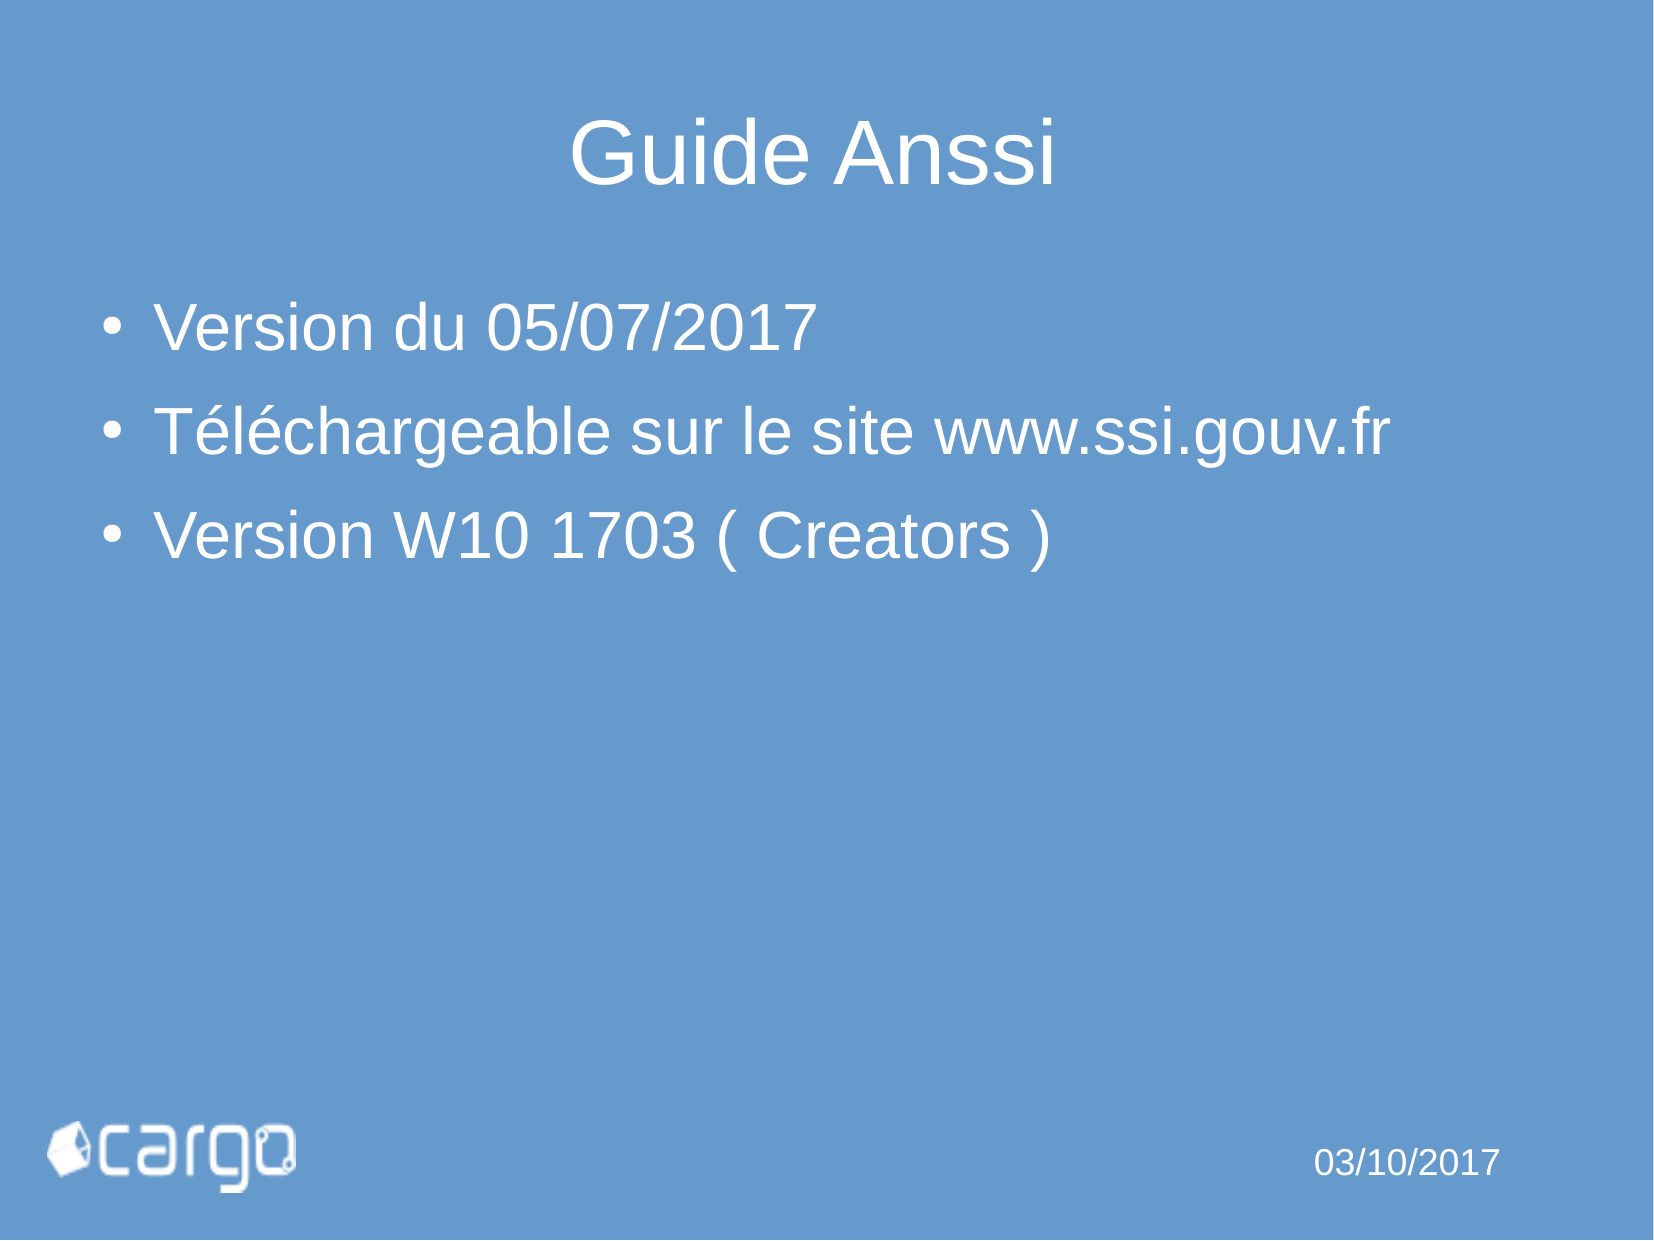

# Guide Anssi
Version du 05/07/2017
Téléchargeable sur le site www.ssi.gouv.fr
Version W10 1703 ( Creators )
03/10/2017